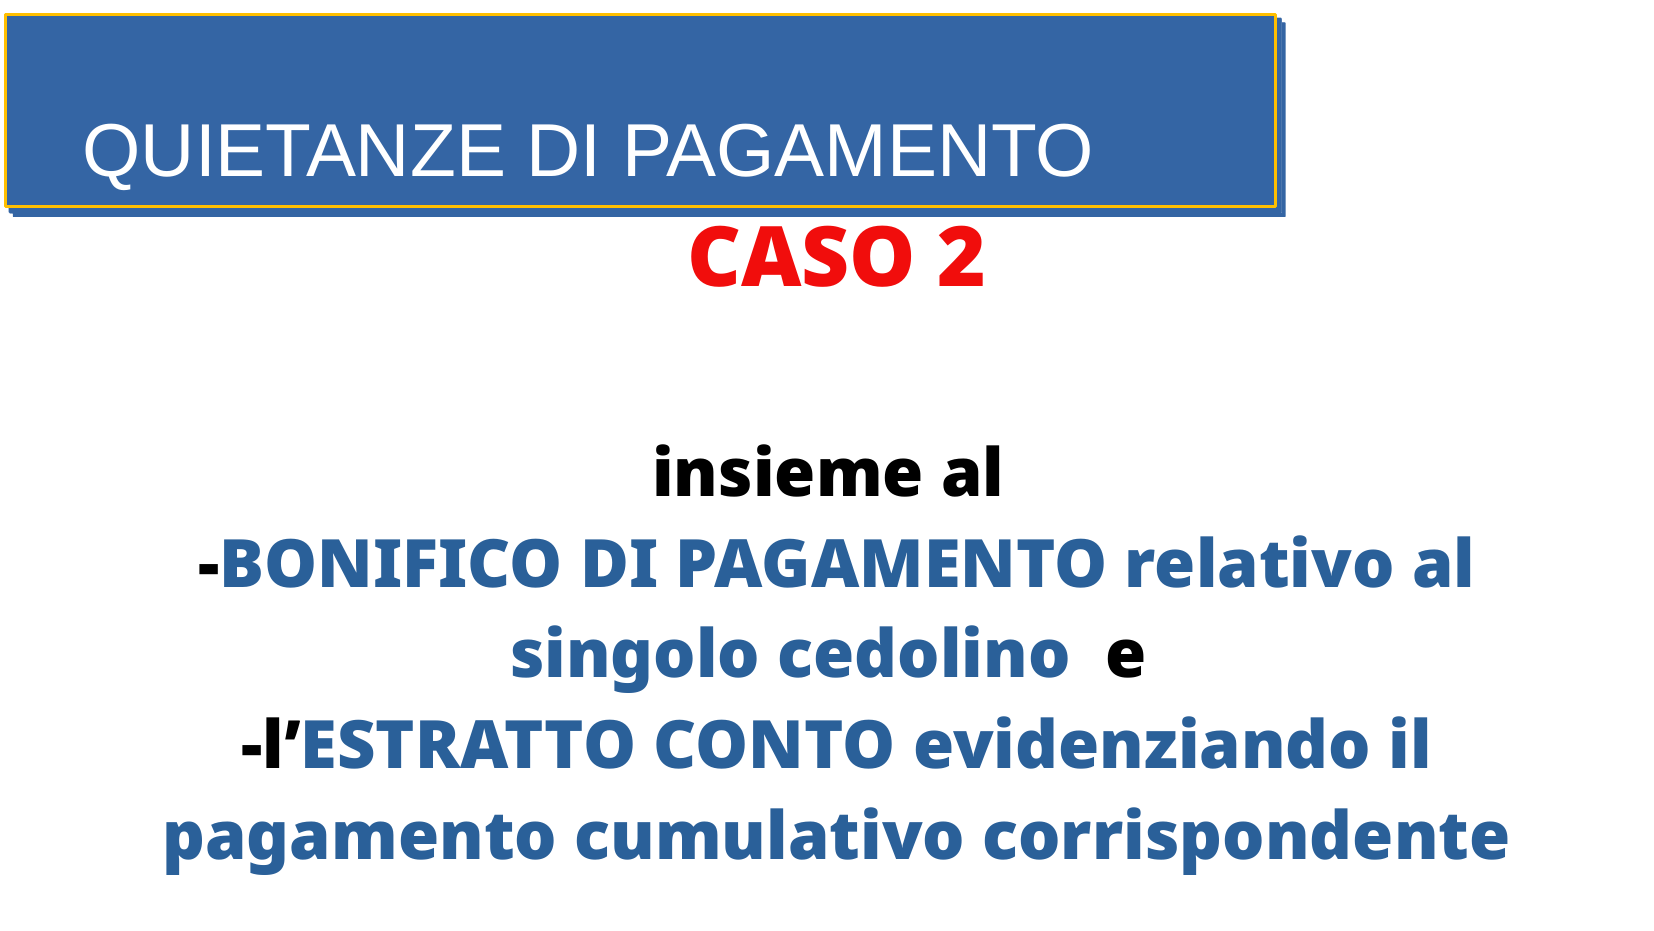

# QUIETANZE DI PAGAMENTO
CASO 2
insieme al
-BONIFICO DI PAGAMENTO relativo al singolo cedolino e
-l’ESTRATTO CONTO evidenziando il pagamento cumulativo corrispondente